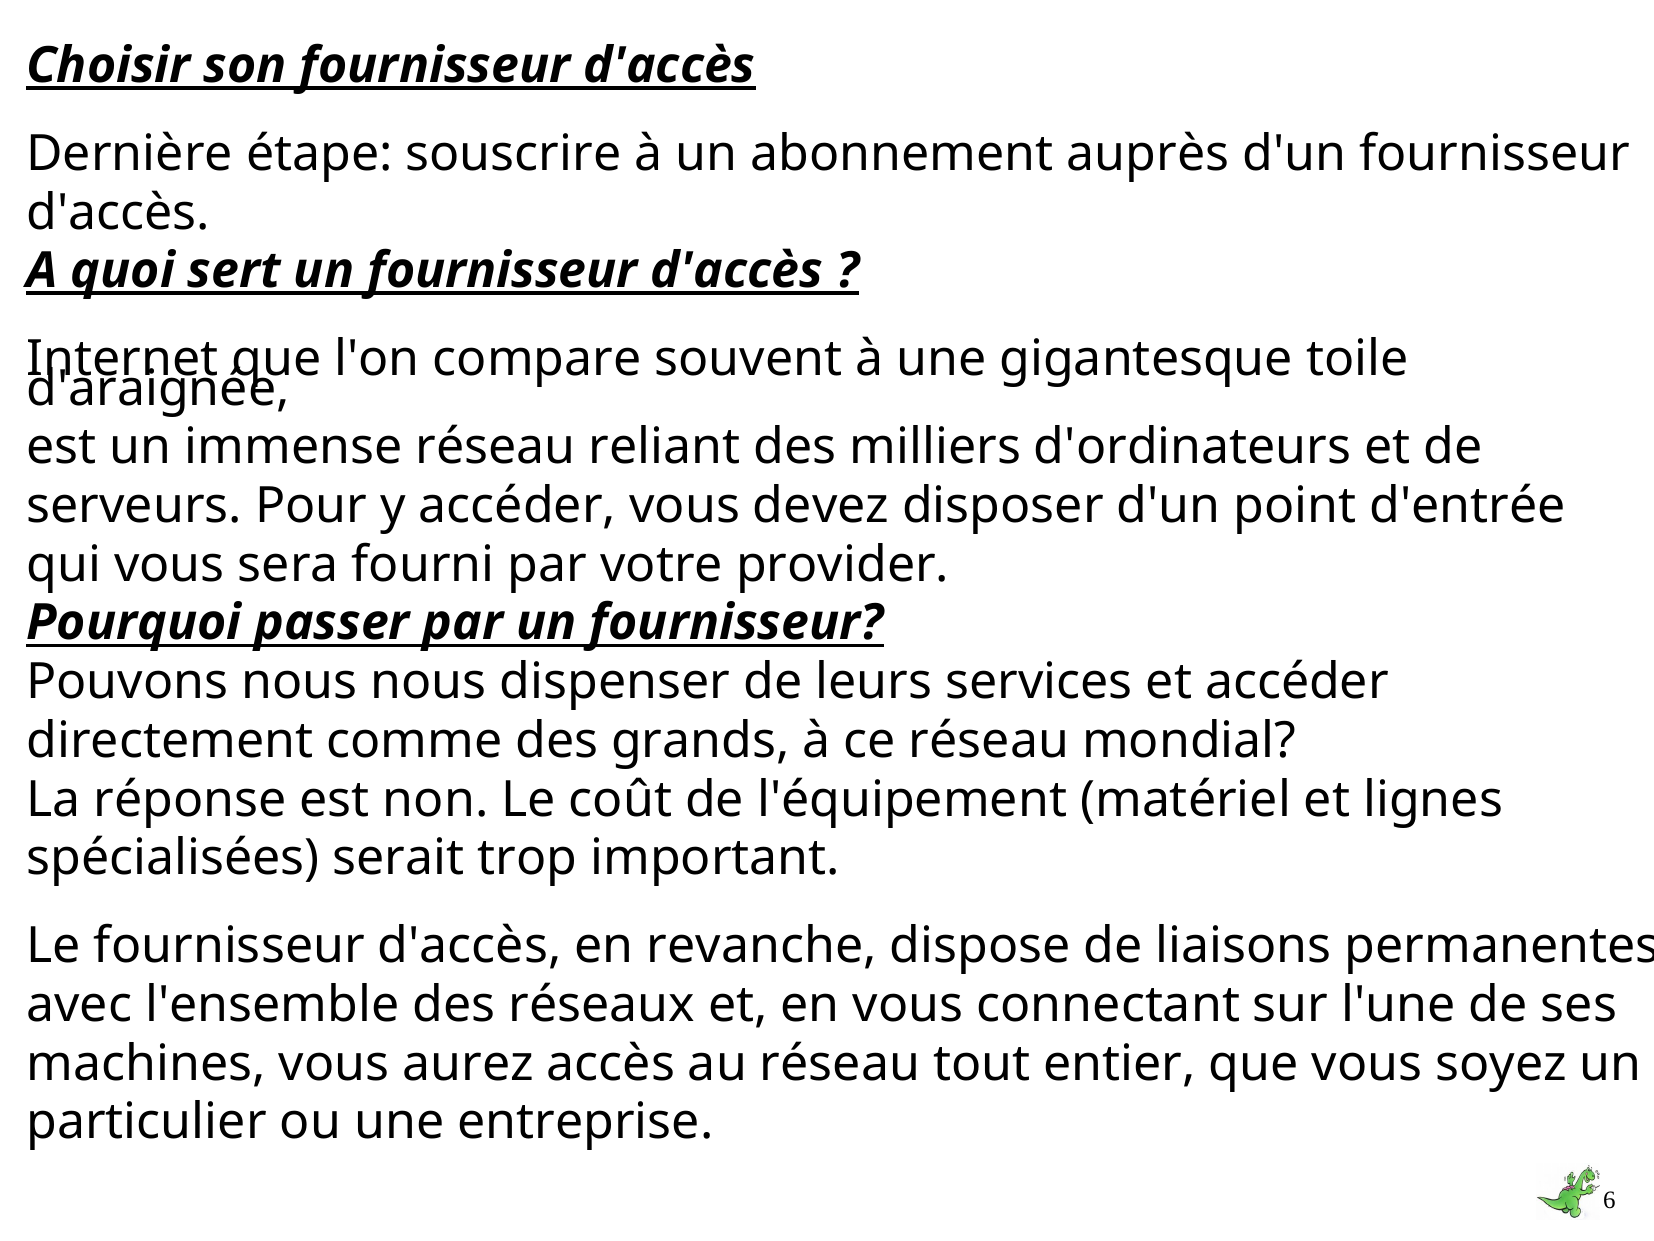

Choisir son fournisseur d'accès
Dernière étape: souscrire à un abonnement auprès d'un fournisseur
d'accès.
A quoi sert un fournisseur d'accès ?
Internet que l'on compare souvent à une gigantesque toile d'araignée,
est un immense réseau reliant des milliers d'ordinateurs et de
serveurs. Pour y accéder, vous devez disposer d'un point d'entrée
qui vous sera fourni par votre provider.
Pourquoi passer par un fournisseur?
Pouvons nous nous dispenser de leurs services et accéder
directement comme des grands, à ce réseau mondial?
La réponse est non. Le coût de l'équipement (matériel et lignes
spécialisées) serait trop important.
Le fournisseur d'accès, en revanche, dispose de liaisons permanentes
avec l'ensemble des réseaux et, en vous connectant sur l'une de ses
machines, vous aurez accès au réseau tout entier, que vous soyez un
particulier ou une entreprise.
6